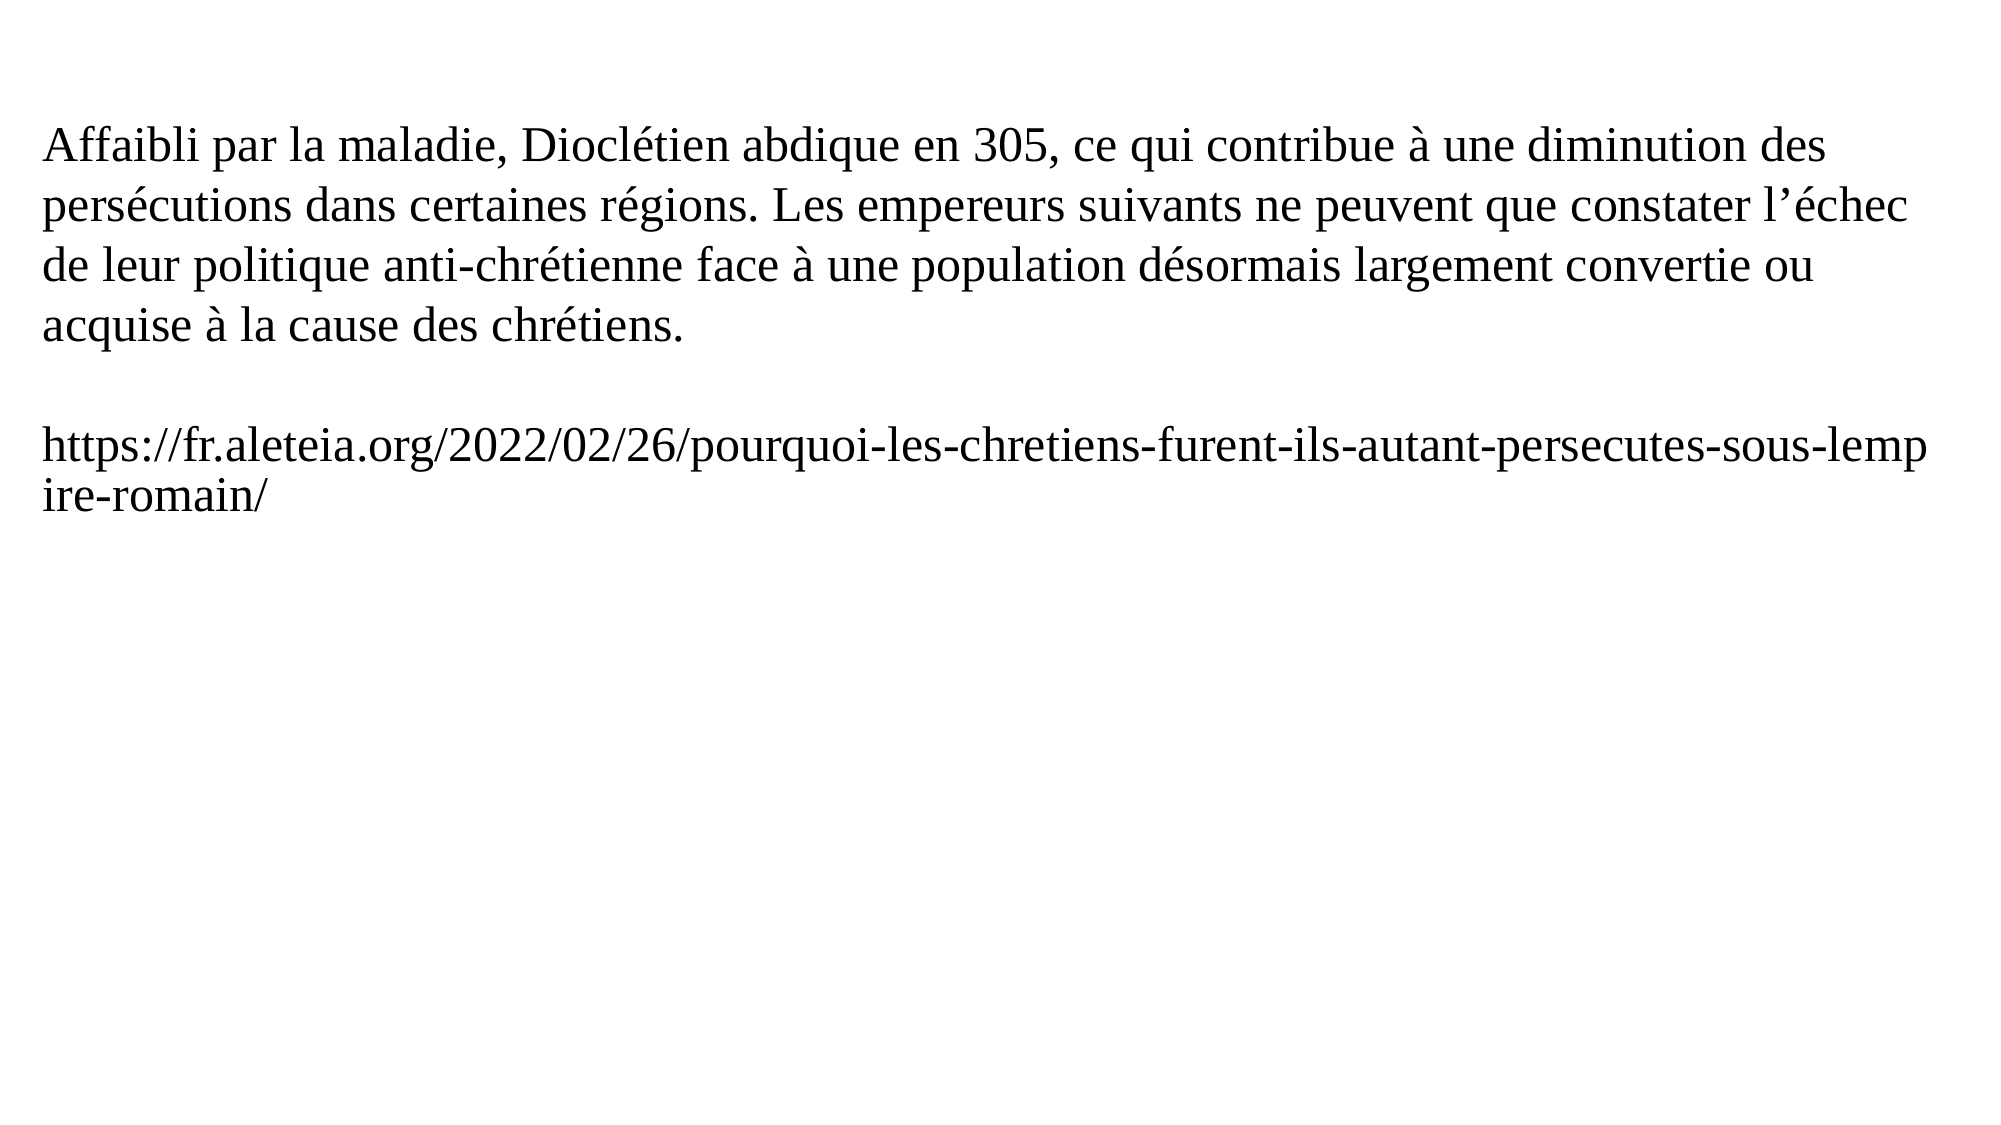

Affaibli par la maladie, Dioclétien abdique en 305, ce qui contribue à une diminution des persécutions dans certaines régions. Les empereurs suivants ne peuvent que constater l’échec de leur politique anti-chrétienne face à une population désormais largement convertie ou acquise à la cause des chrétiens.
https://fr.aleteia.org/2022/02/26/pourquoi-les-chretiens-furent-ils-autant-persecutes-sous-lempire-romain/